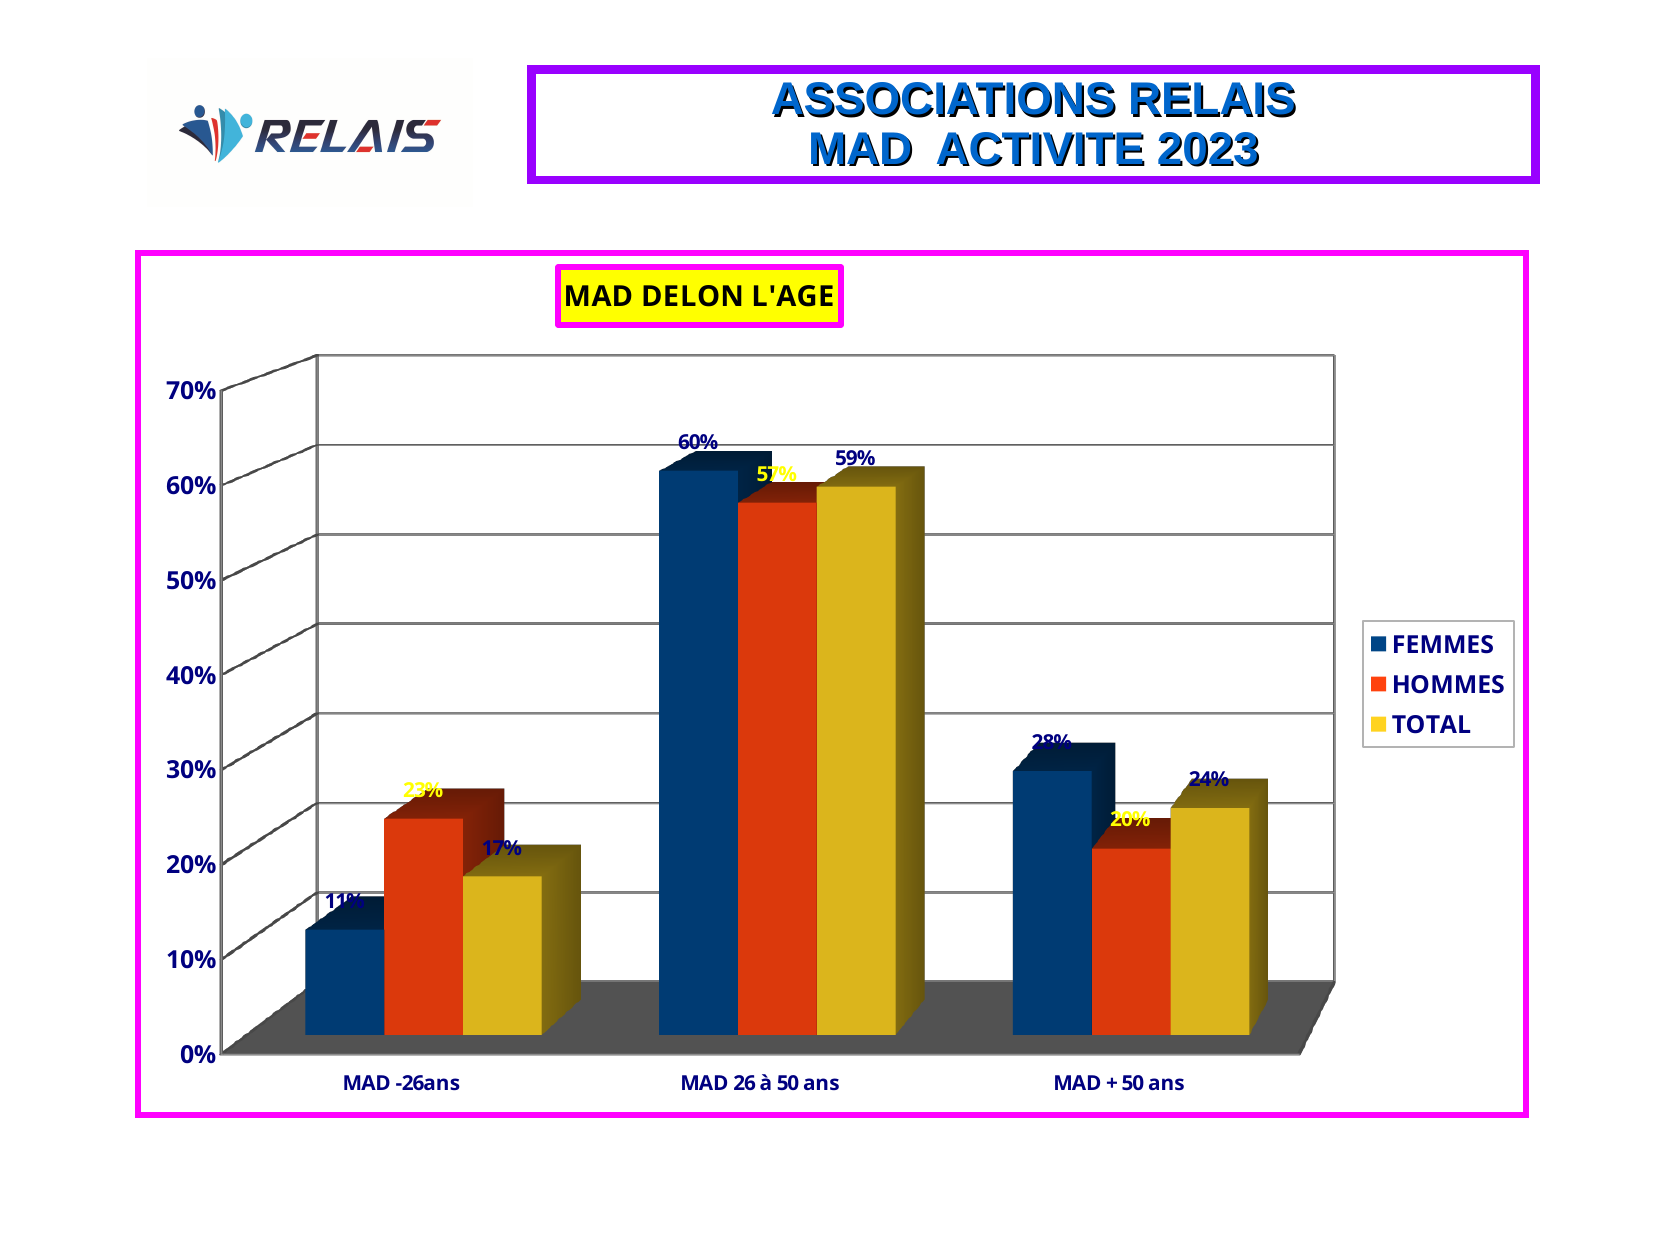

# ASSOCIATIONS RELAIS MAD ACTIVITE 2023
[unsupported chart]